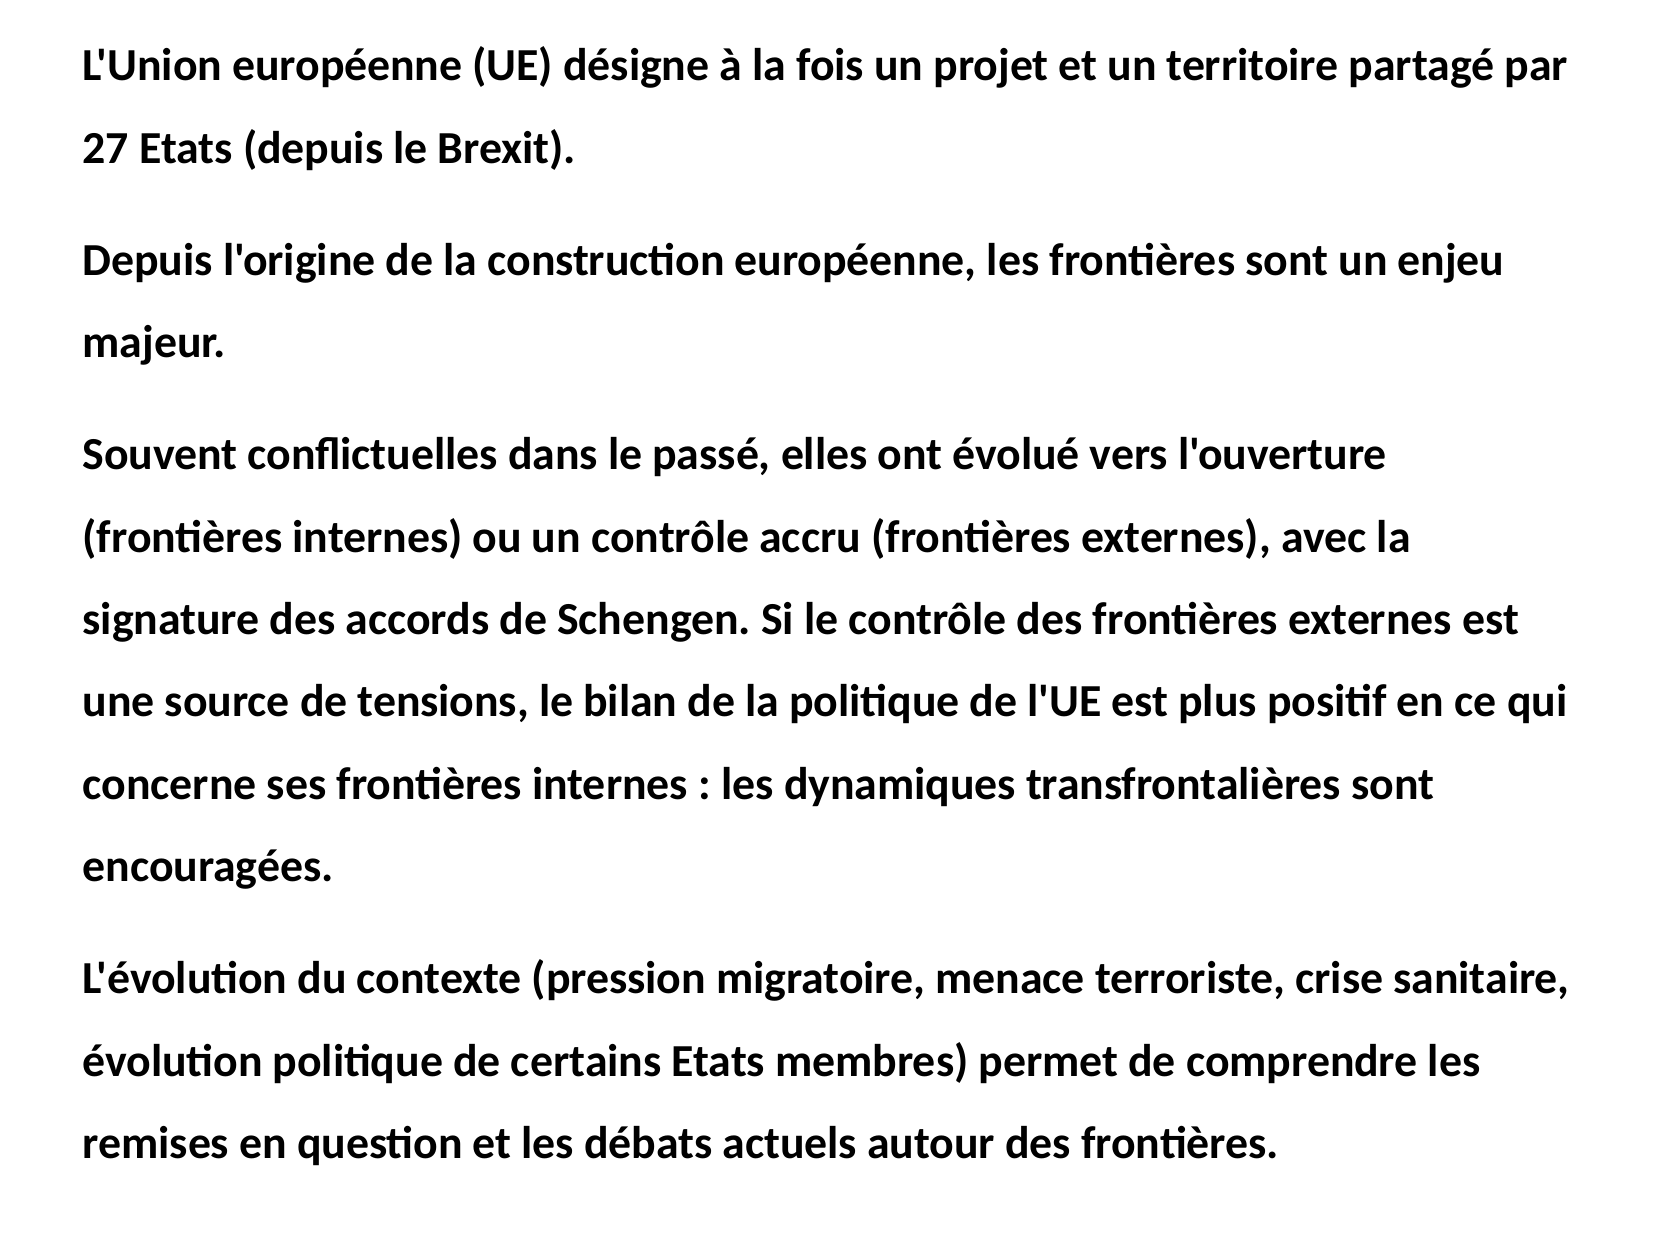

# L'Union européenne (UE) désigne à la fois un projet et un territoire partagé par 27 Etats (depuis le Brexit).
Depuis l'origine de la construction européenne, les frontières sont un enjeu majeur.
Souvent conflictuelles dans le passé, elles ont évolué vers l'ouverture (frontières internes) ou un contrôle accru (frontières externes), avec la signature des accords de Schengen. Si le contrôle des frontières externes est une source de tensions, le bilan de la politique de l'UE est plus positif en ce qui concerne ses frontières internes : les dynamiques transfrontalières sont encouragées.
L'évolution du contexte (pression migratoire, menace terroriste, crise sanitaire, évolution politique de certains Etats membres) permet de comprendre les remises en question et les débats actuels autour des frontières.